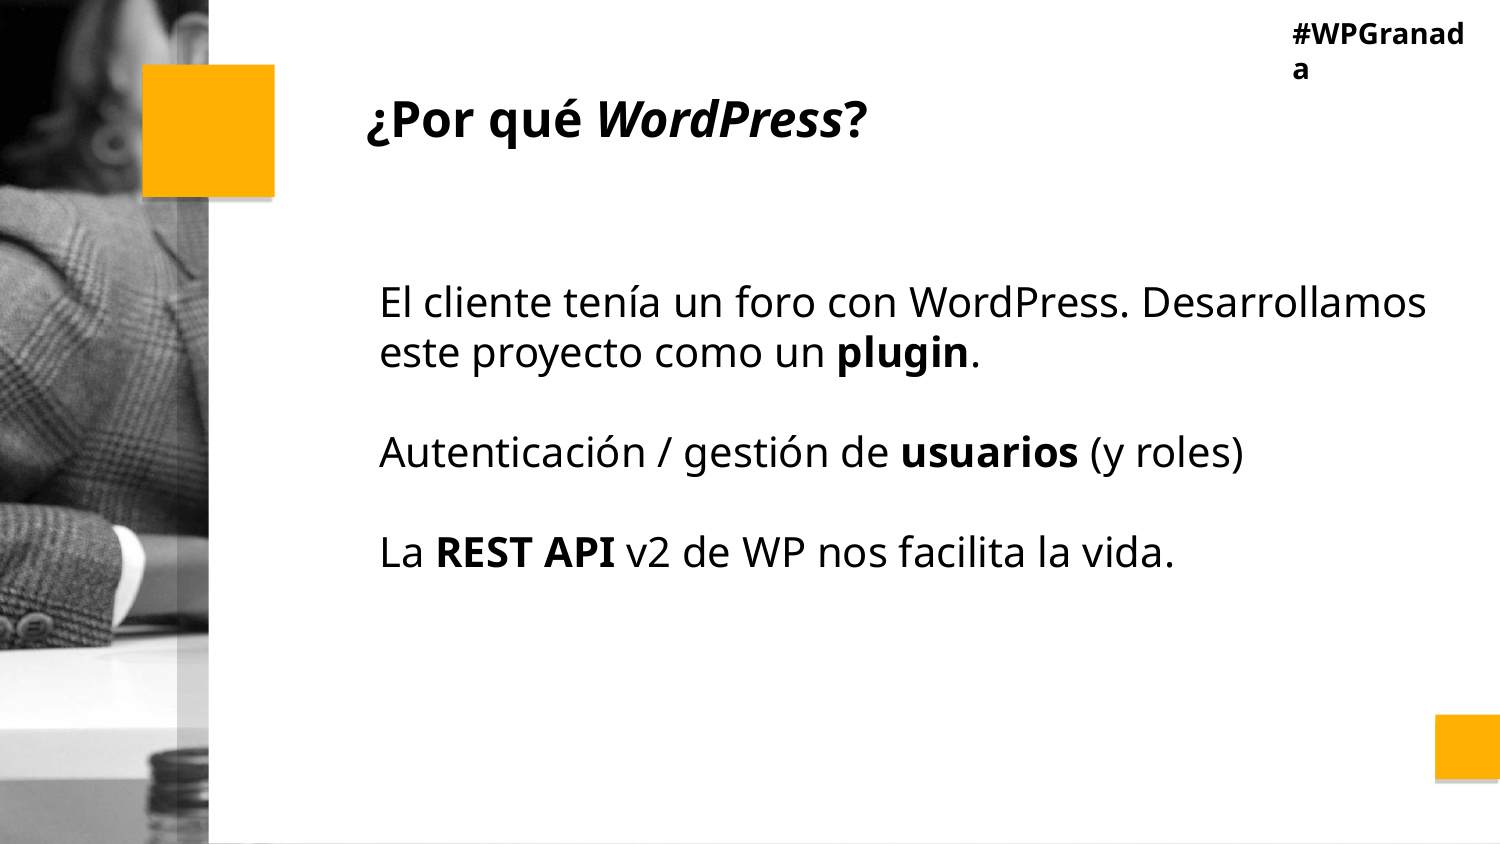

#WPGranada
¿Por qué WordPress?
El cliente tenía un foro con WordPress. Desarrollamos este proyecto como un plugin.
Autenticación / gestión de usuarios (y roles)
La REST API v2 de WP nos facilita la vida.